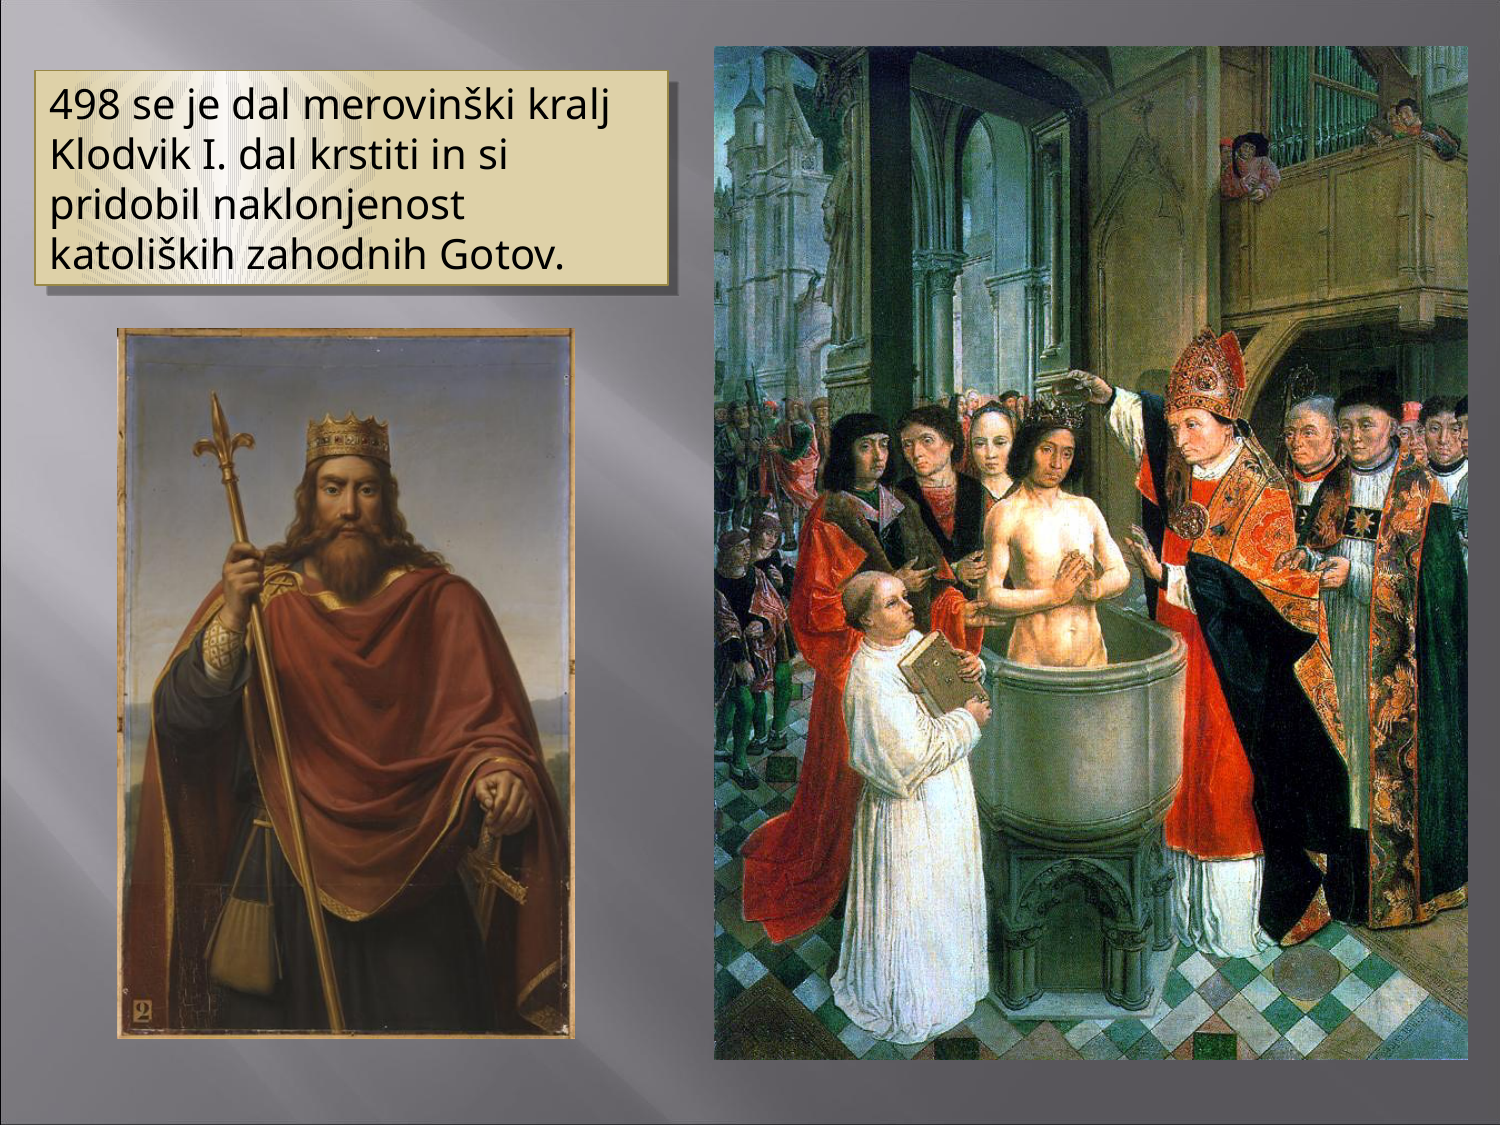

498 se je dal merovinški kralj Klodvik I. dal krstiti in si pridobil naklonjenost katoliških zahodnih Gotov.